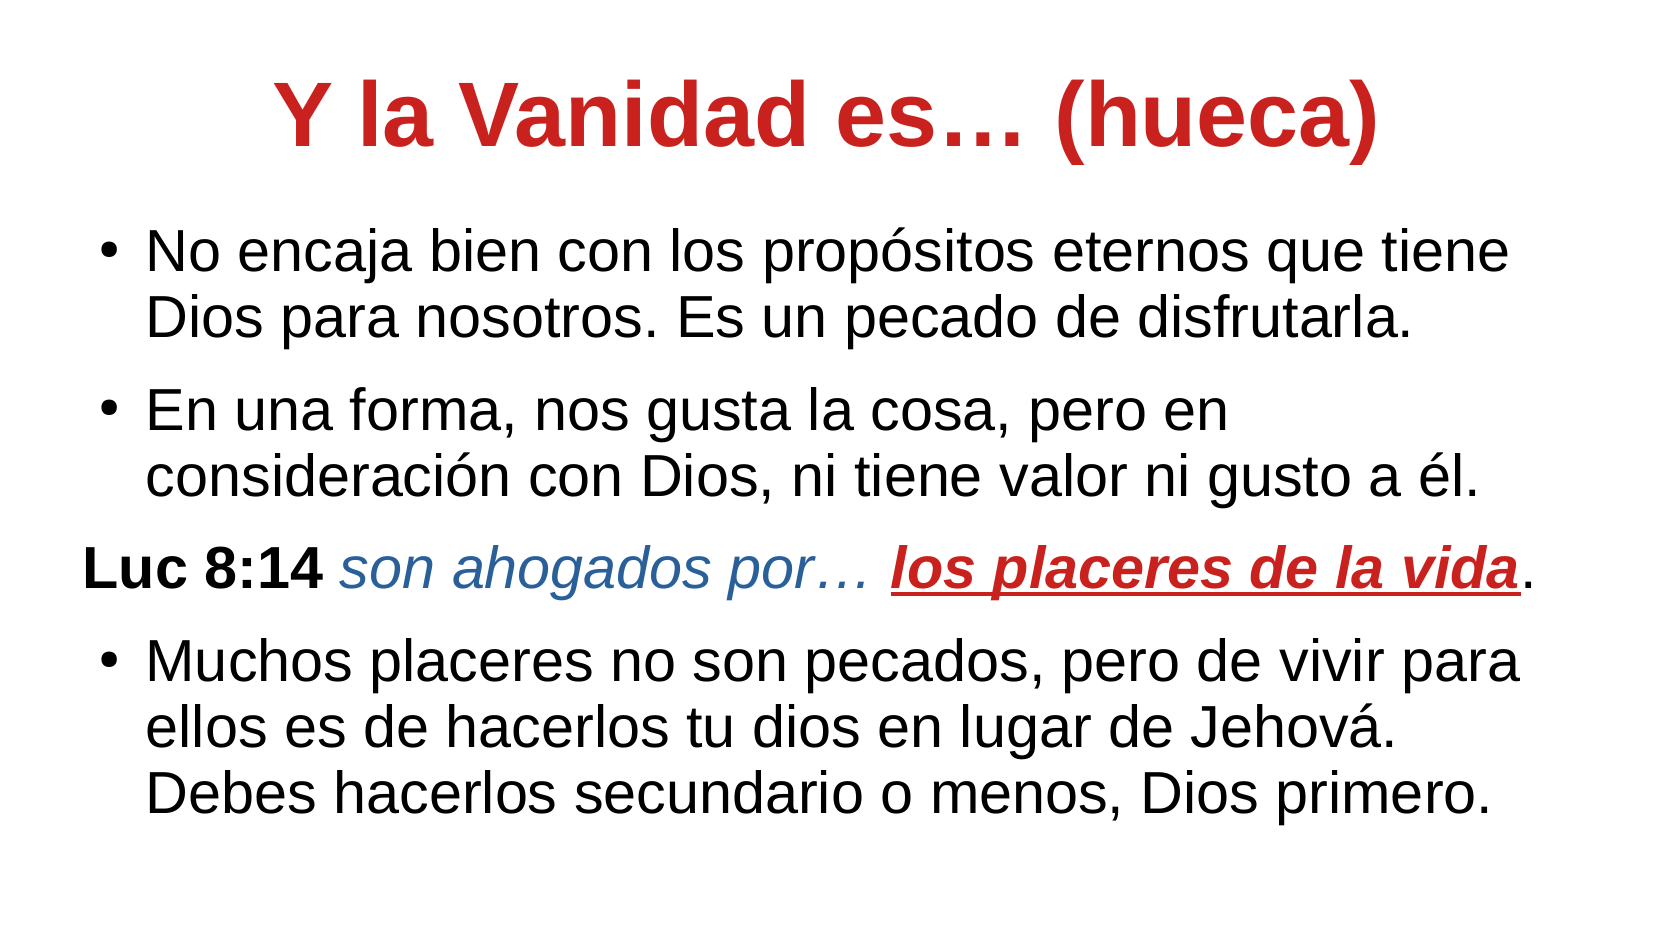

# Y la Vanidad es… (hueca)
No encaja bien con los propósitos eternos que tiene Dios para nosotros. Es un pecado de disfrutarla.
En una forma, nos gusta la cosa, pero en consideración con Dios, ni tiene valor ni gusto a él.
Luc 8:14 son ahogados por… los placeres de la vida.
Muchos placeres no son pecados, pero de vivir para ellos es de hacerlos tu dios en lugar de Jehová. Debes hacerlos secundario o menos, Dios primero.